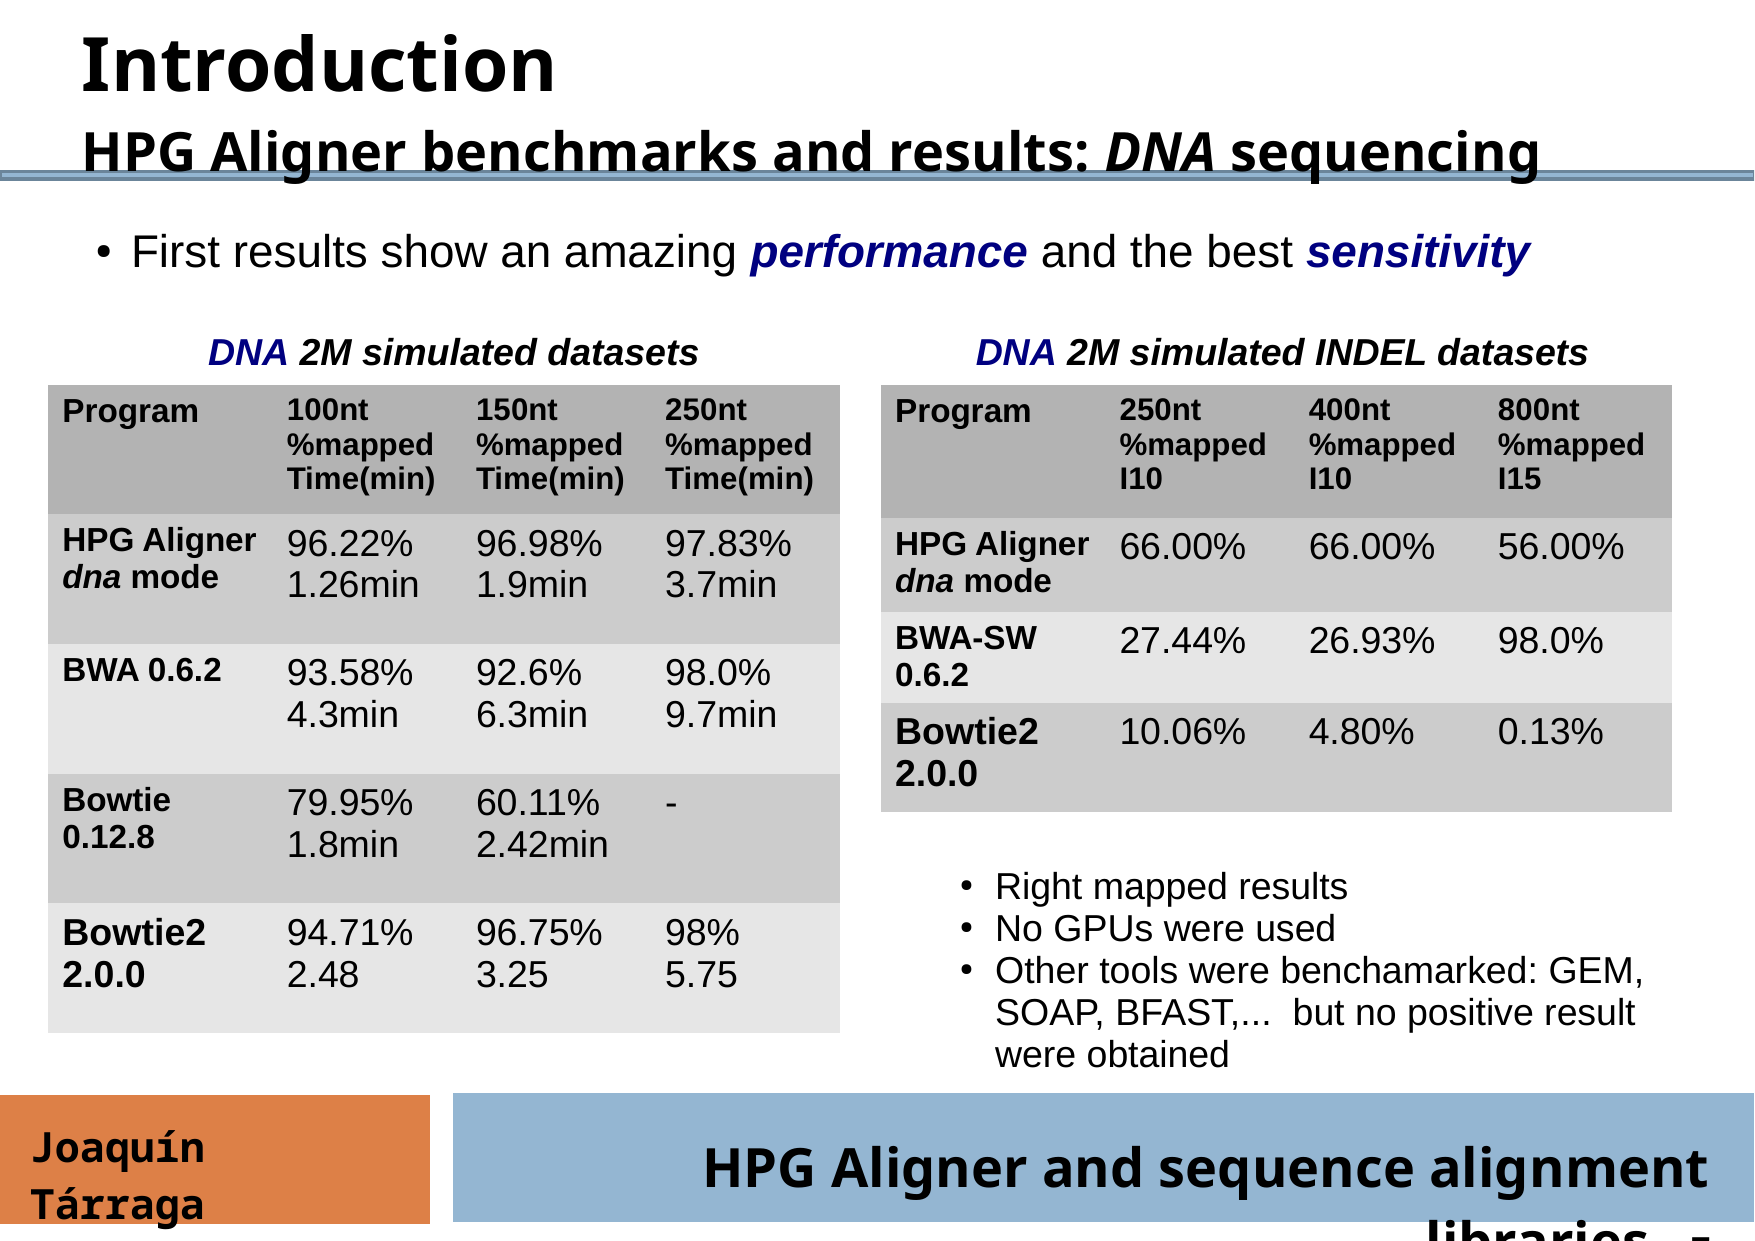

Introduction
HPG Aligner benchmarks and results: DNA sequencing
First results show an amazing performance and the best sensitivity
DNA 2M simulated datasets
DNA 2M simulated INDEL datasets
| Program | 100nt %mapped Time(min) | 150nt %mapped Time(min) | 250nt %mapped Time(min) |
| --- | --- | --- | --- |
| HPG Aligner dna mode | 96.22% 1.26min | 96.98% 1.9min | 97.83% 3.7min |
| BWA 0.6.2 | 93.58% 4.3min | 92.6% 6.3min | 98.0% 9.7min |
| Bowtie 0.12.8 | 79.95% 1.8min | 60.11% 2.42min | - |
| Bowtie2 2.0.0 | 94.71% 2.48 | 96.75% 3.25 | 98% 5.75 |
| Program | 250nt %mapped I10 | 400nt %mapped I10 | 800nt %mapped I15 |
| --- | --- | --- | --- |
| HPG Aligner dna mode | 66.00% | 66.00% | 56.00% |
| BWA-SW 0.6.2 | 27.44% | 26.93% | 98.0% |
| Bowtie2 2.0.0 | 10.06% | 4.80% | 0.13% |
Right mapped results
No GPUs were used
Other tools were benchamarked: GEM, SOAP, BFAST,... but no positive result were obtained
Joaquín Tárraga
jtarraga@cipf.es
HPG Aligner and sequence alignment libraries 7